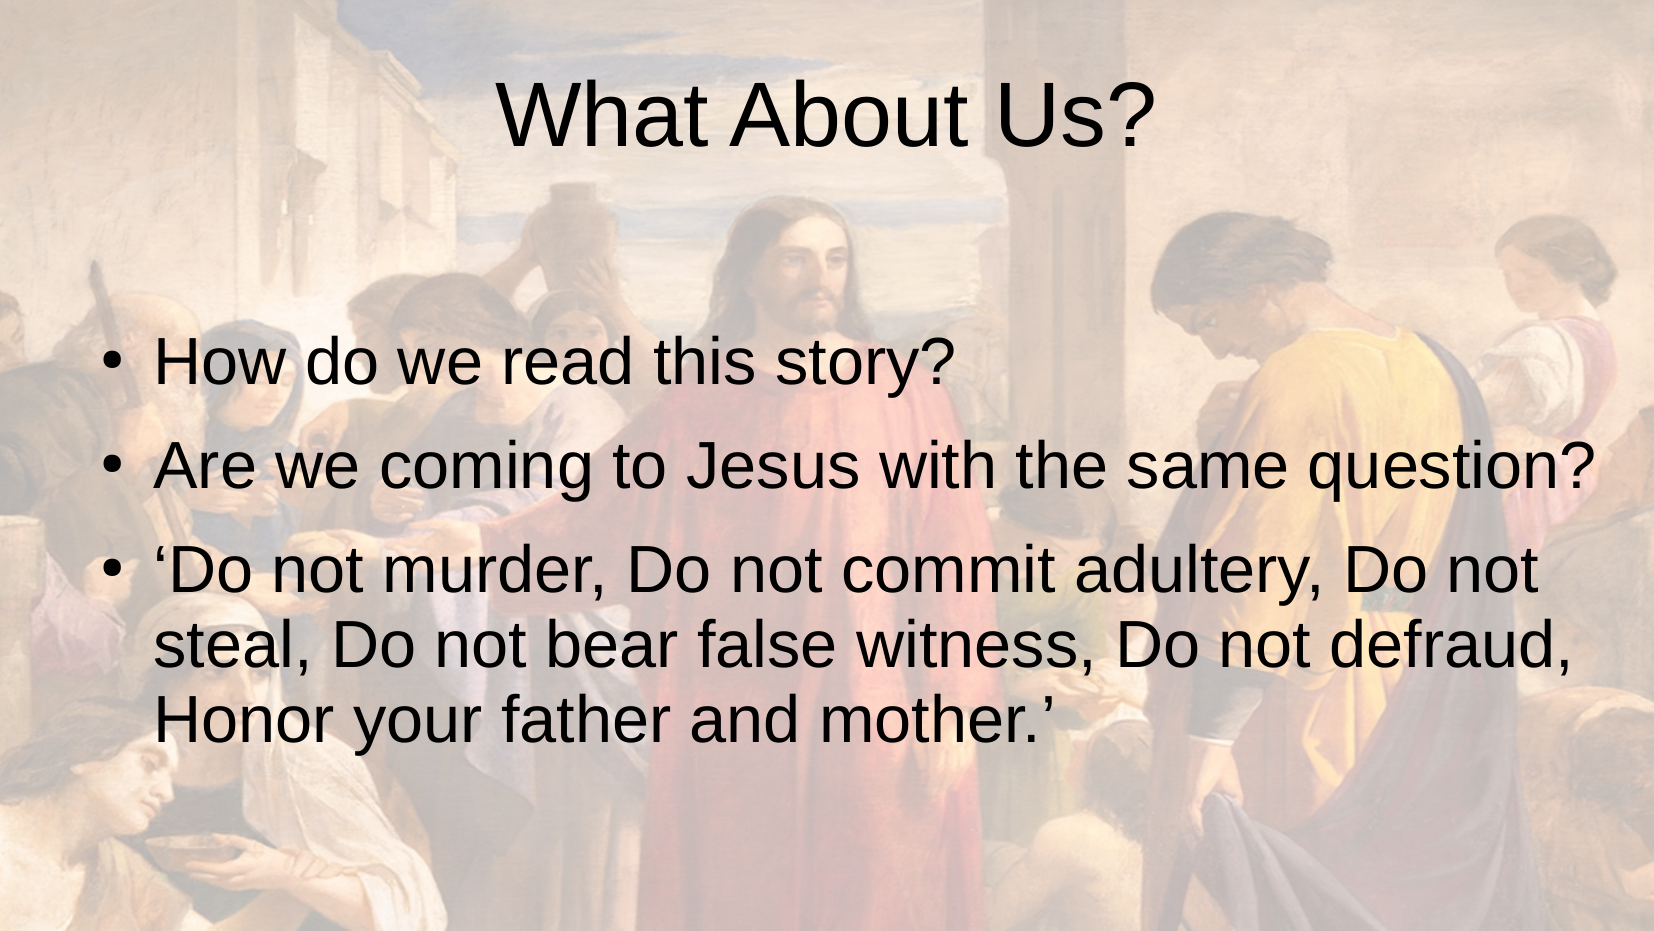

# What About Us?
How do we read this story?
Are we coming to Jesus with the same question?
‘Do not murder, Do not commit adultery, Do not steal, Do not bear false witness, Do not defraud, Honor your father and mother.’